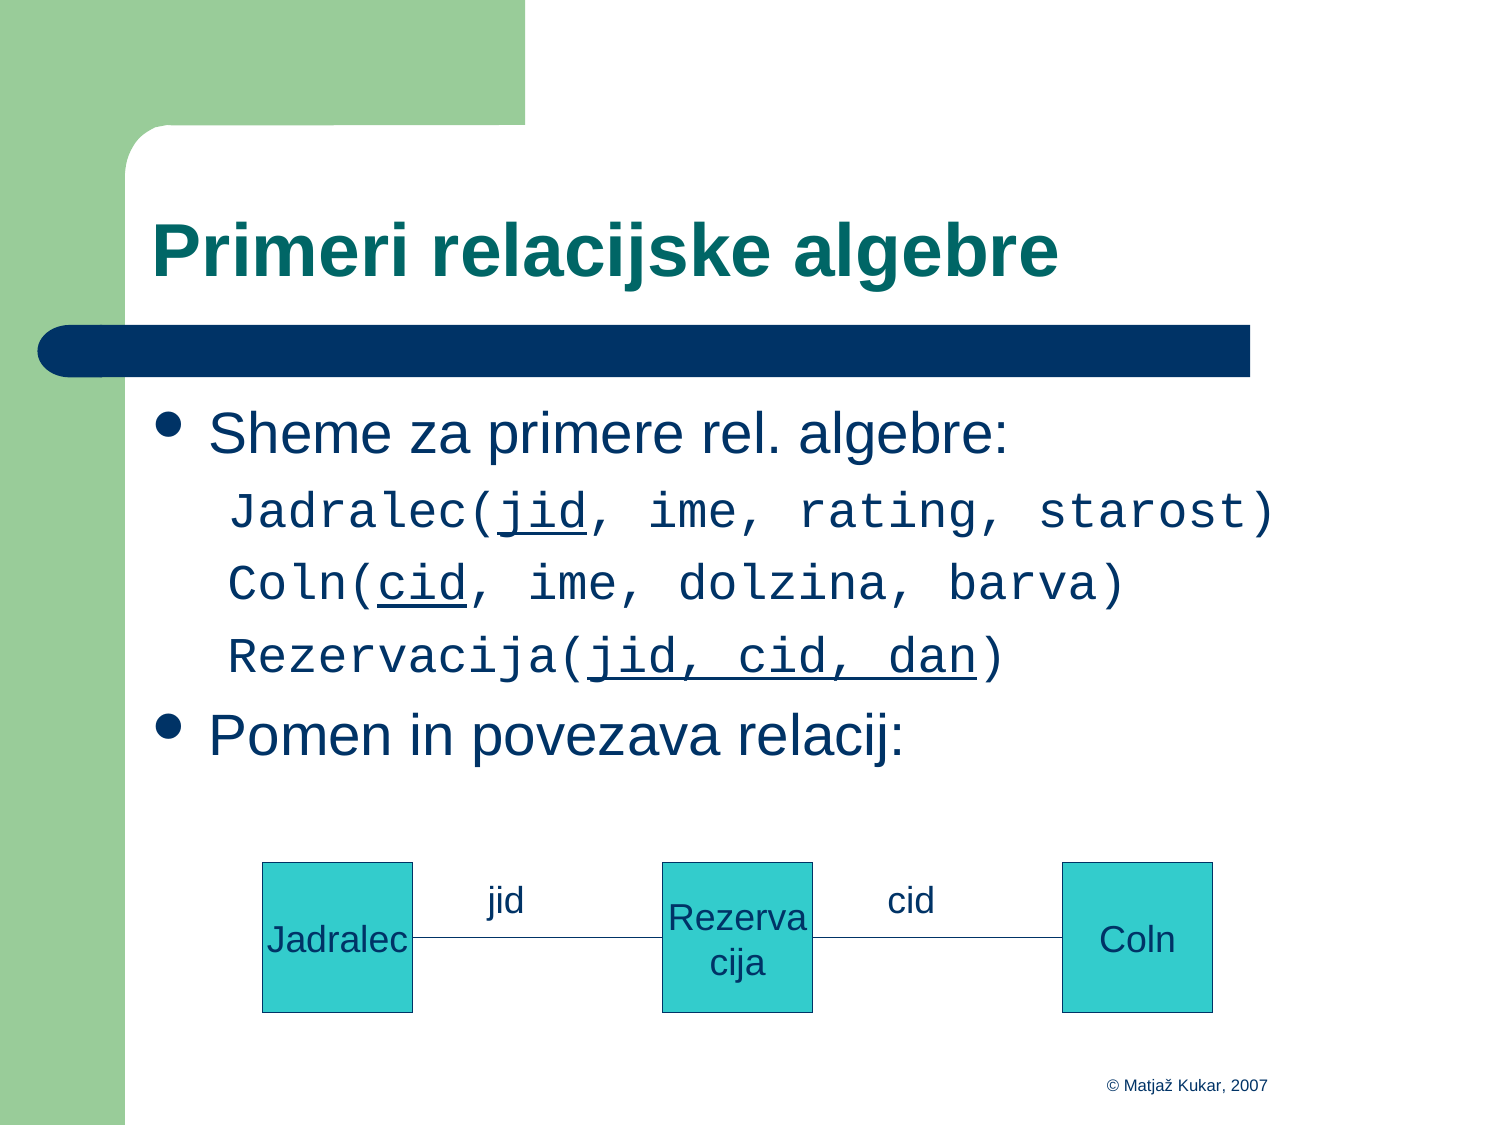

# Primeri relacijske algebre
Sheme za primere rel. algebre:
Jadralec(jid, ime, rating, starost)
Coln(cid, ime, dolzina, barva)
Rezervacija(jid, cid, dan)
Pomen in povezava relacij:
Jadralec
 Rezerva
cija
Coln
jid
cid
© Matjaž Kukar, 2007